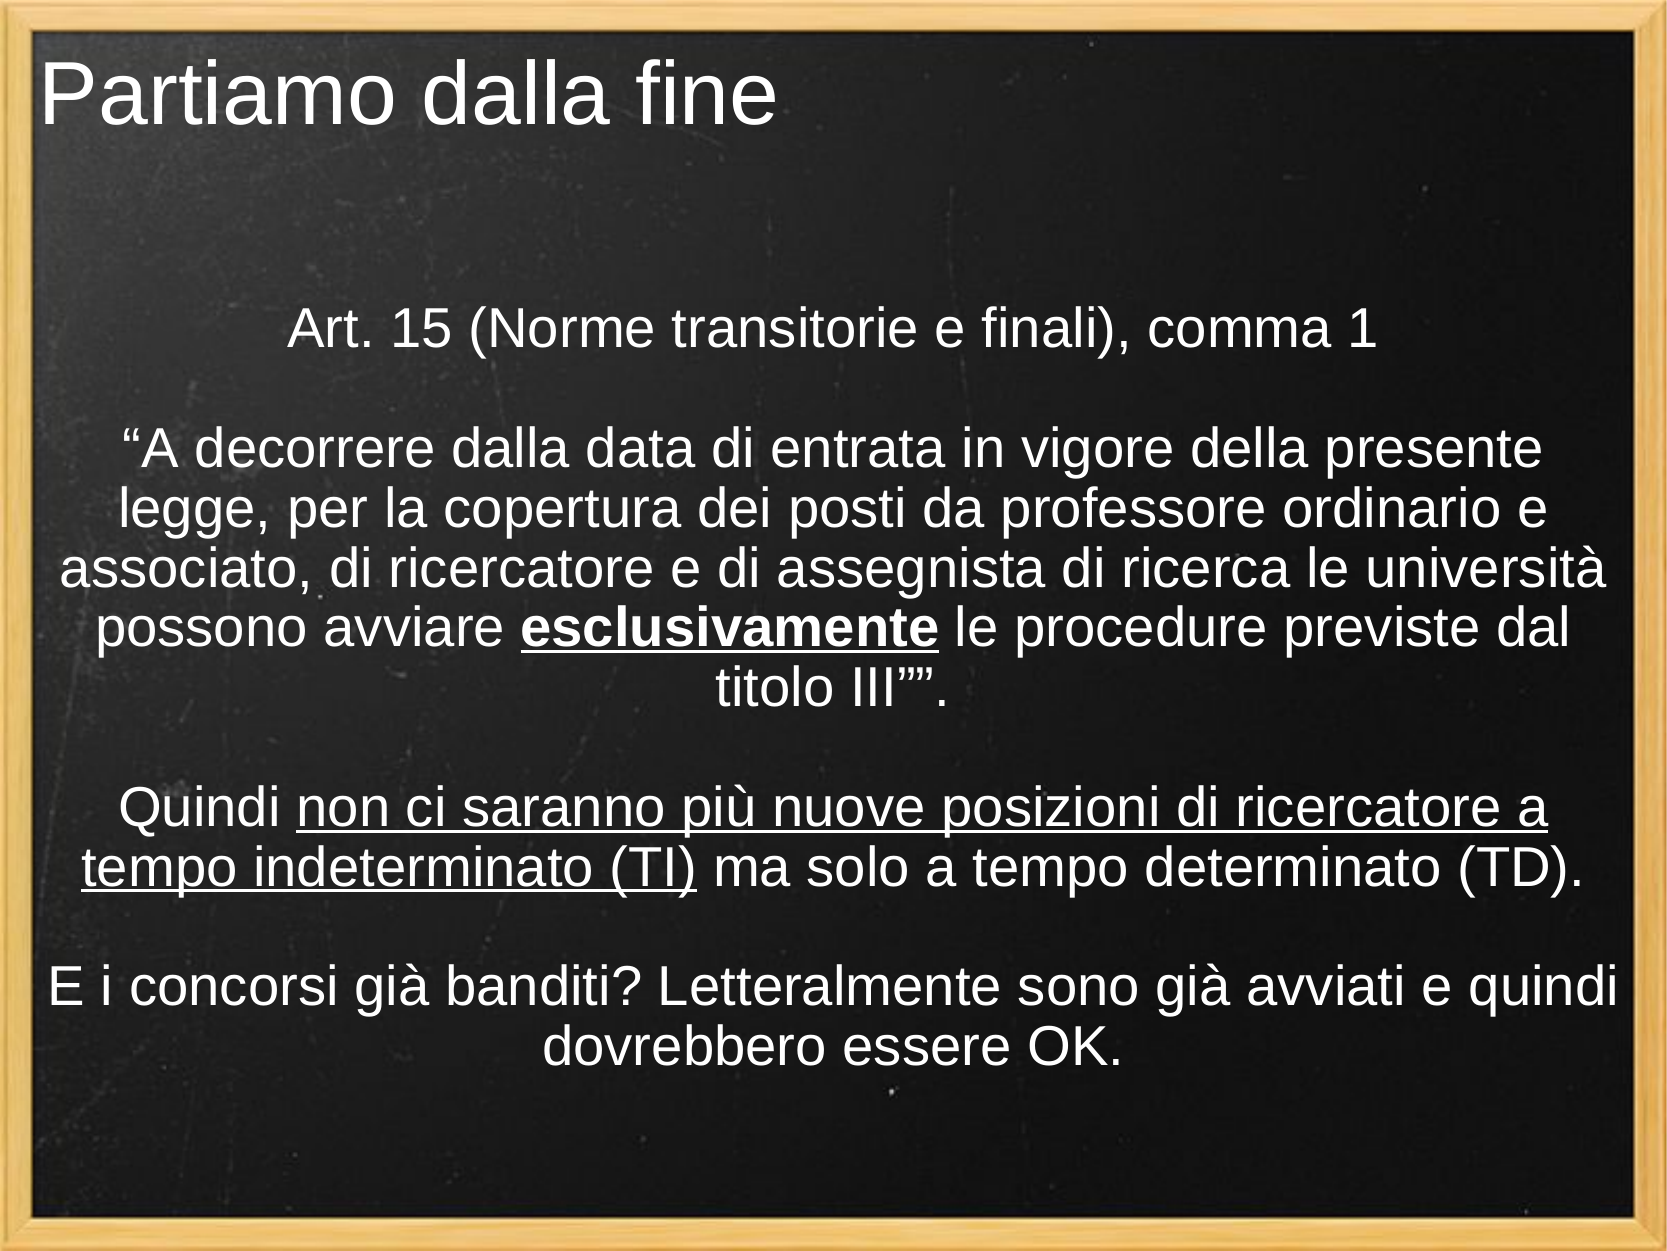

# Partiamo dalla fine
Art. 15 (Norme transitorie e finali), comma 1
“A decorrere dalla data di entrata in vigore della presente legge, per la copertura dei posti da professore ordinario e associato, di ricercatore e di assegnista di ricerca le università possono avviare esclusivamente le procedure previste dal titolo III””.
Quindi non ci saranno più nuove posizioni di ricercatore a tempo indeterminato (TI) ma solo a tempo determinato (TD).
E i concorsi già banditi? Letteralmente sono già avviati e quindi dovrebbero essere OK.